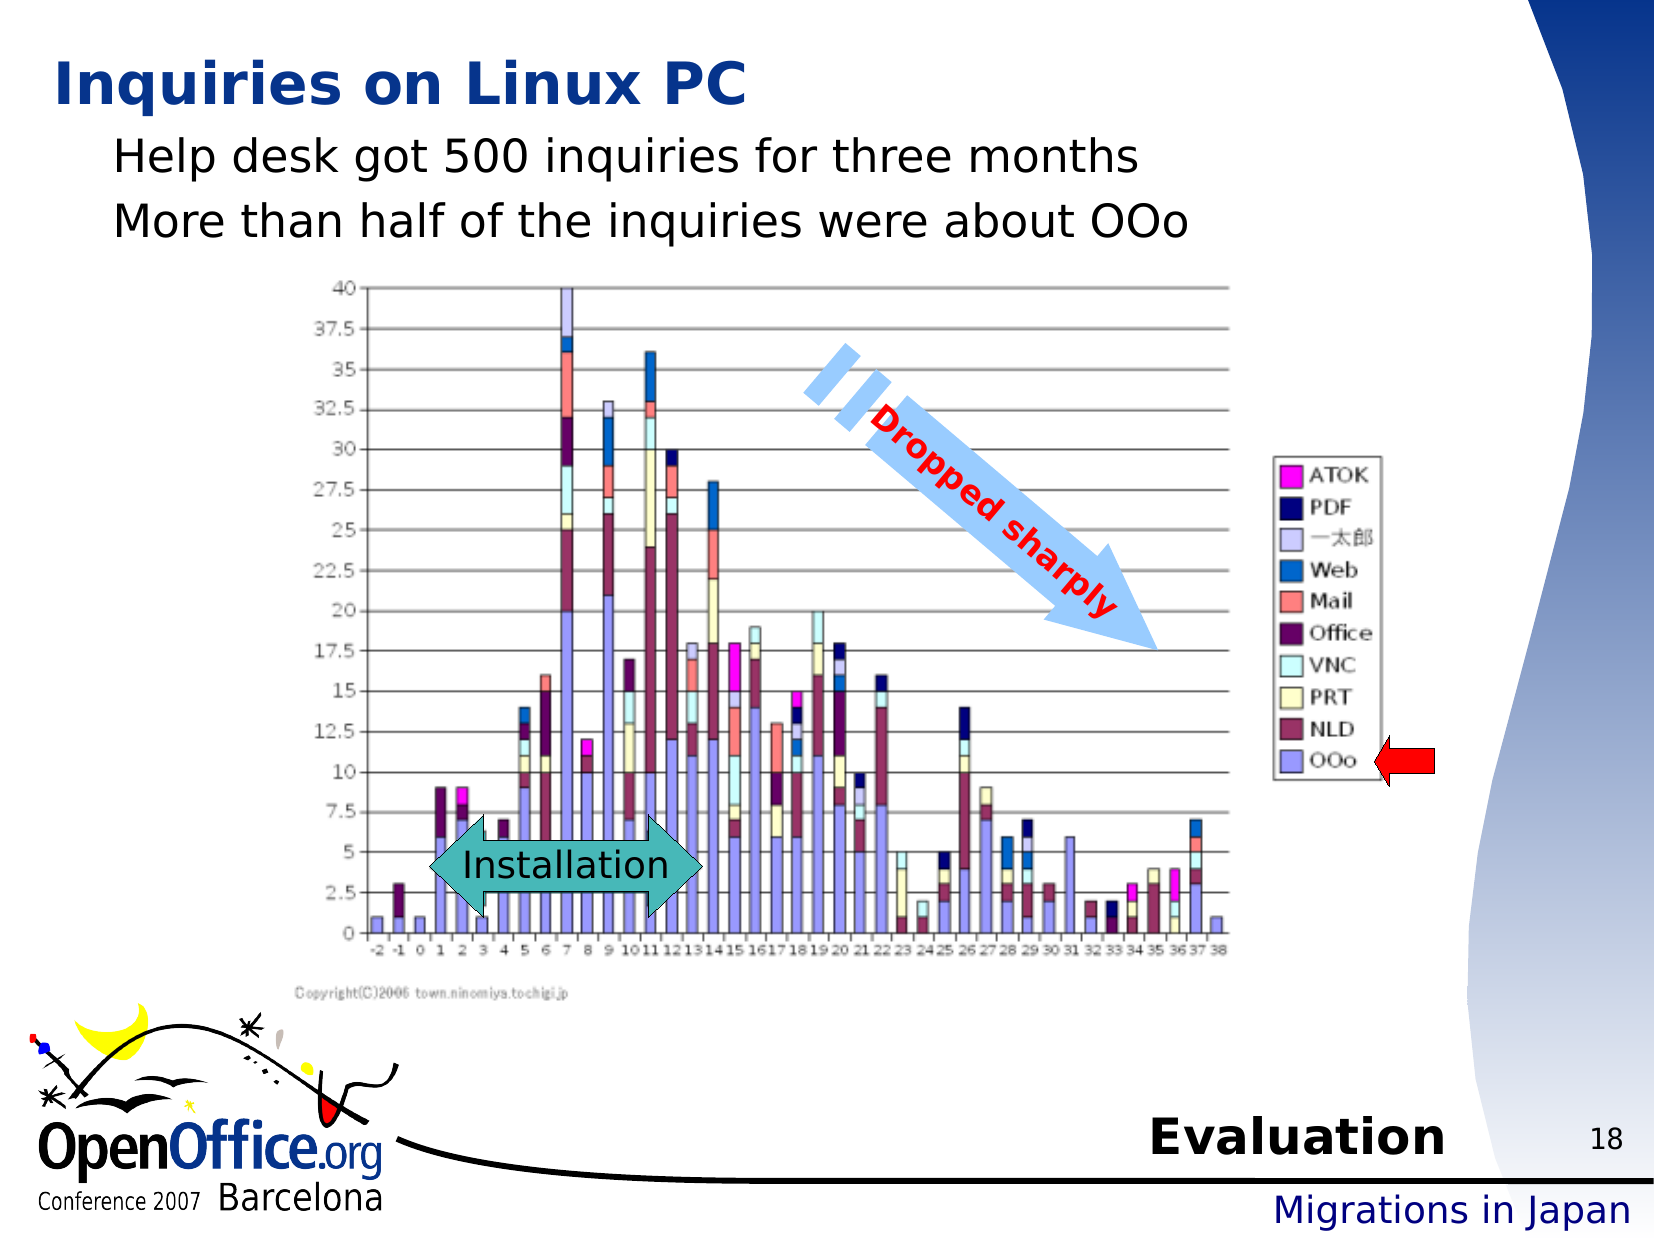

Inquiries on Linux PC
Help desk got 500 inquiries for three months
More than half of the inquiries were about OOo
Dropped sharply
Installation
# Evaluation
18